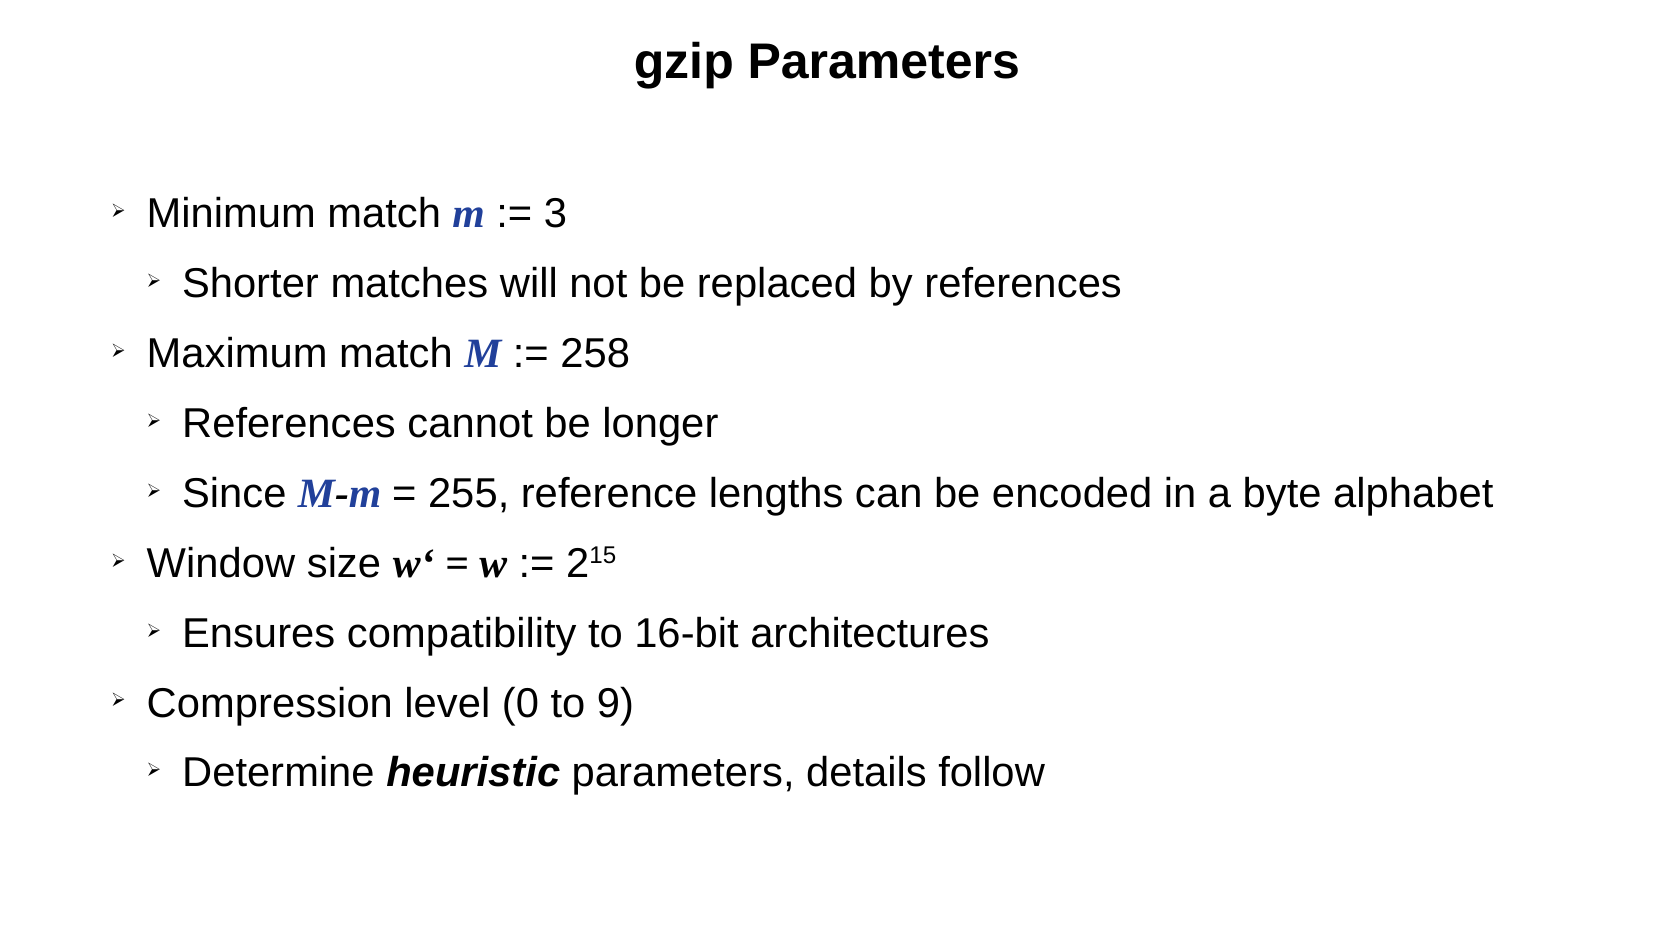

gzip Parameters
Minimum match m := 3
Shorter matches will not be replaced by references
Maximum match M := 258
References cannot be longer
Since M-m = 255, reference lengths can be encoded in a byte alphabet
Window size w‘ = w := 215
Ensures compatibility to 16-bit architectures
Compression level (0 to 9)
Determine heuristic parameters, details follow